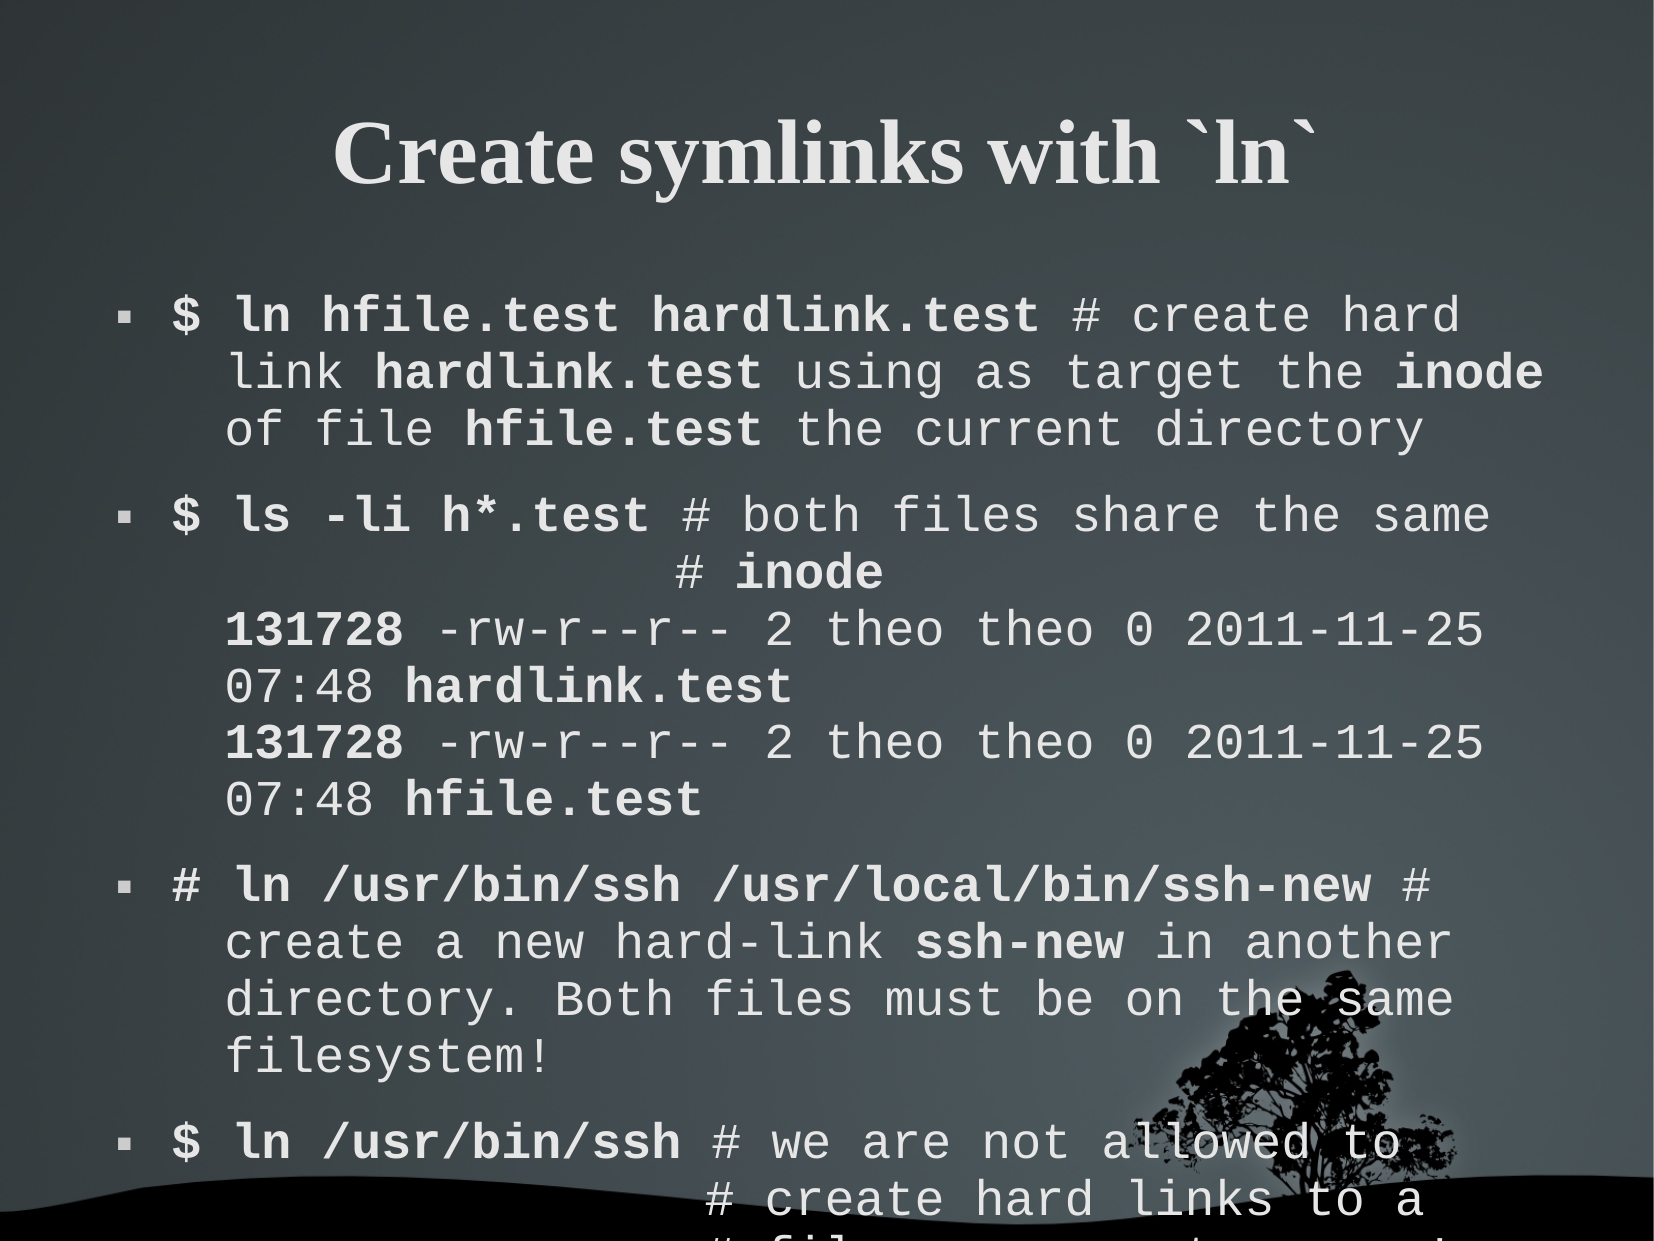

Create symlinks with `ln`
# $ ln hfile.test hardlink.test # create hard link hardlink.test using as target the inode of file hfile.test the current directory
$ ls -li h*.test # both files share the same # inode
131728 -rw-r--r-- 2 theo theo 0 2011-11-25 07:48 hardlink.test
131728 -rw-r--r-- 2 theo theo 0 2011-11-25 07:48 hfile.test
# ln /usr/bin/ssh /usr/local/bin/ssh-new # create a new hard-link ssh-new in another directory. Both files must be on the same filesystem!
$ ln /usr/bin/ssh # we are not allowed to # create hard links to a # file we are not owners!
ln: creating hard link `./ssh' => `/usr/bin/ssh': Operation not permitted